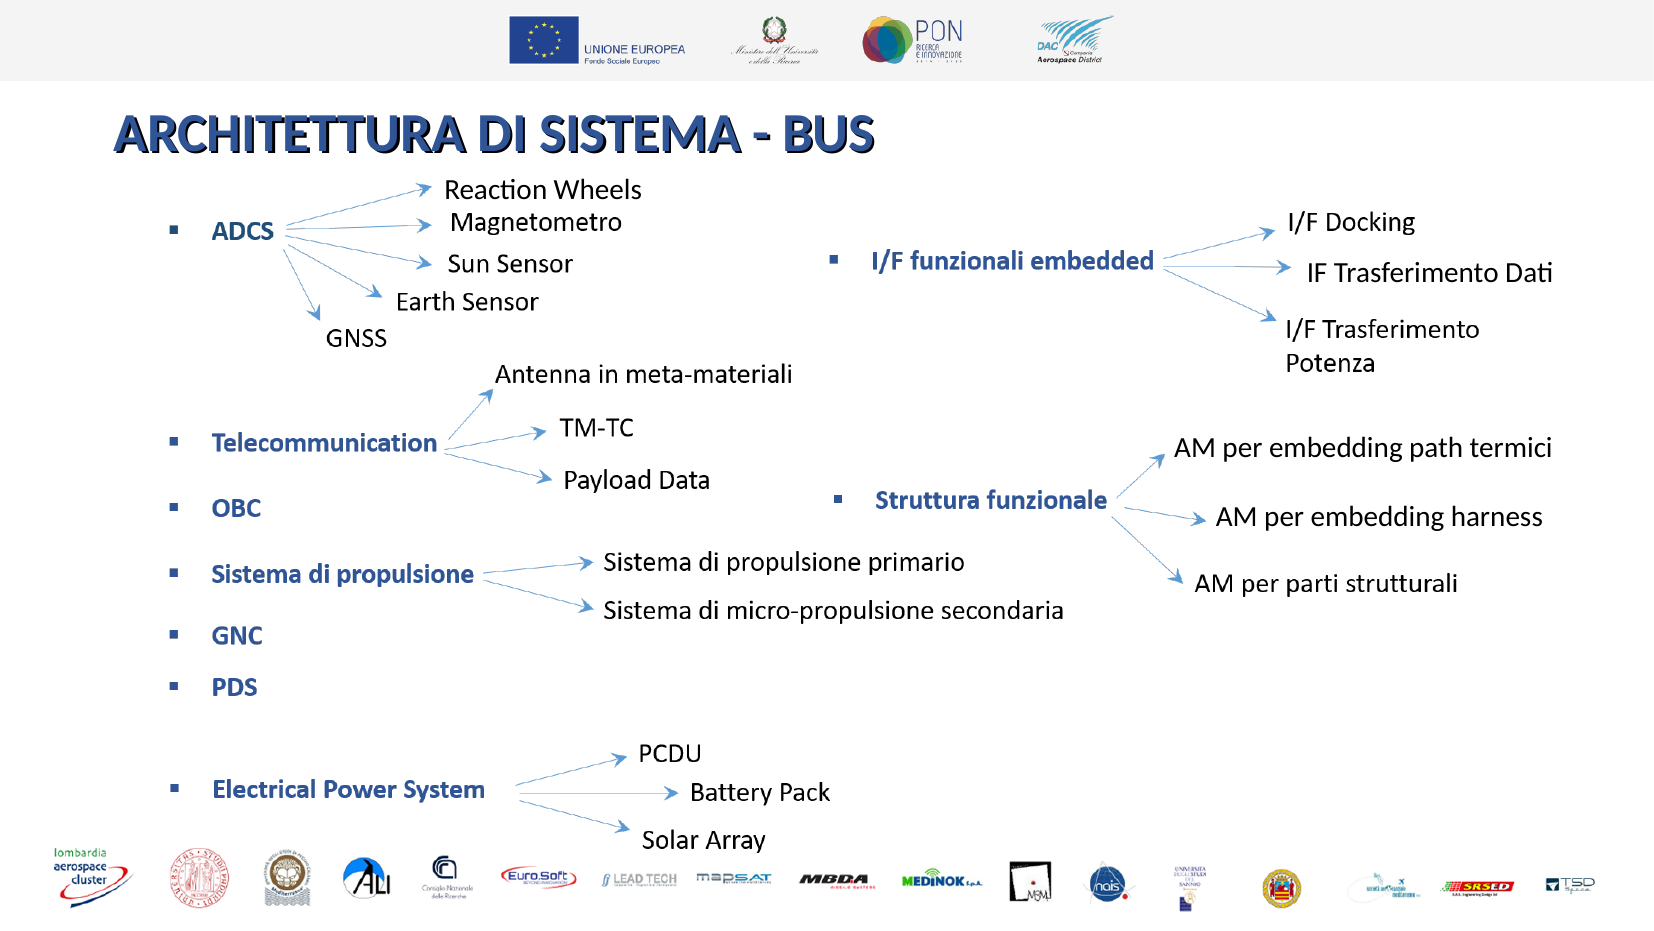

ARCHITETTURA DI SISTEMA - BUS
Reaction Wheels
IF Trasferimento Dati
AM per embedding path termici
AM per embedding harness